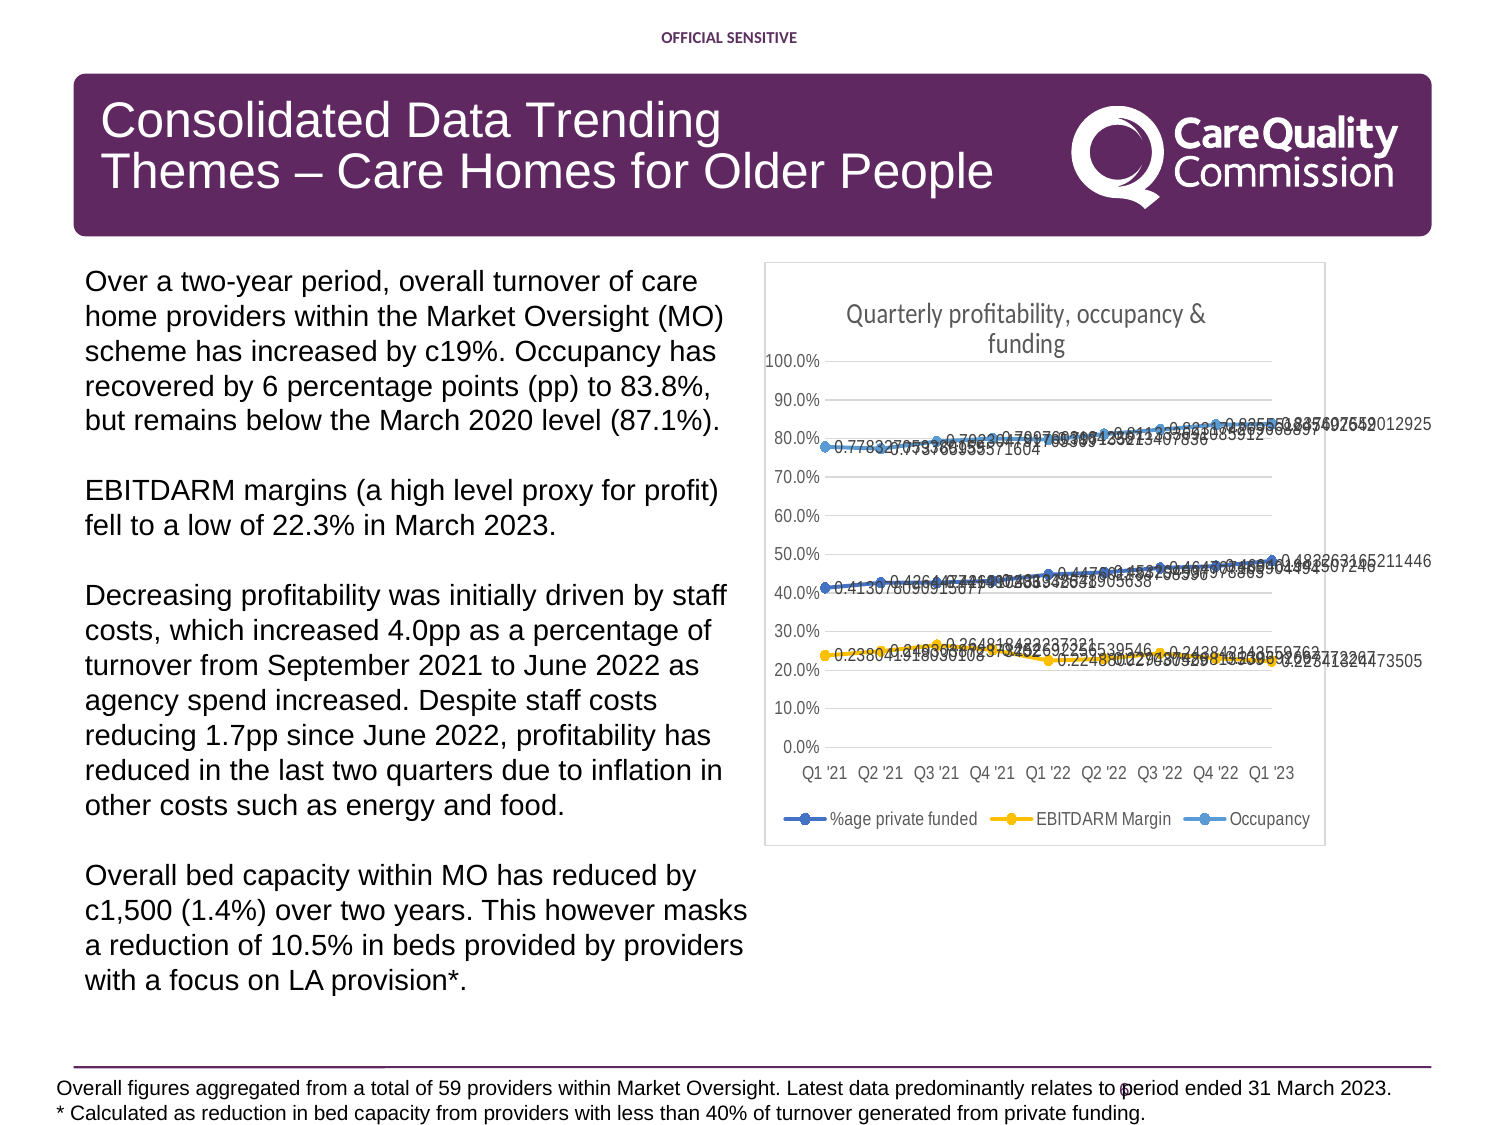

OFFICIAL SENSITIVE
Consolidated Data Trending
Themes – Care Homes for Older People
Over a two-year period, overall turnover of care home providers within the Market Oversight (MO) scheme has increased by c19%. Occupancy has recovered by 6 percentage points (pp) to 83.8%, but remains below the March 2020 level (87.1%).
EBITDARM margins (a high level proxy for profit) fell to a low of 22.3% in March 2023.
Decreasing profitability was initially driven by staff costs, which increased 4.0pp as a percentage of turnover from September 2021 to June 2022 as agency spend increased. Despite staff costs reducing 1.7pp since June 2022, profitability has reduced in the last two quarters due to inflation in other costs such as energy and food.
Overall bed capacity within MO has reduced by c1,500 (1.4%) over two years. This however masks a reduction of 10.5% in beds provided by providers with a focus on LA provision*.
### Chart: Quarterly profitability, occupancy & funding
| Category | %age private funded | EBITDARM Margin | Occupancy |
|---|---|---|---|
| Q1 '21 | 0.413078090915677 | 0.238041918030108 | 0.778327059380159 |
| Q2 '21 | 0.426447741497203 | 0.249303872373402 | 0.773765955571604 |
| Q3 '21 | 0.426910386942631 | 0.264818422237321 | 0.792304791765369 |
| Q4 '21 | 0.431338548905638 | 0.252692256539546 | 0.79976031842367 |
| Q1 '22 | 0.447601184768596 | 0.224880027030529 | 0.797135213407836 |
| Q2 '22 | 0.453294937978865 | 0.229487486813509 | 0.811333691085912 |
| Q3 '22 | 0.464707169904494 | 0.243842143559762 | 0.823174269668897 |
| Q4 '22 | 0.469461941507246 | 0.230692667772267 | 0.835551245492642 |
| Q1 '23 | 0.483263165211446 | 0.22341324473505 | 0.837607559012925 |
Overall figures aggregated from a total of 59 providers within Market Oversight. Latest data predominantly relates to period ended 31 March 2023.
* Calculated as reduction in bed capacity from providers with less than 40% of turnover generated from private funding.